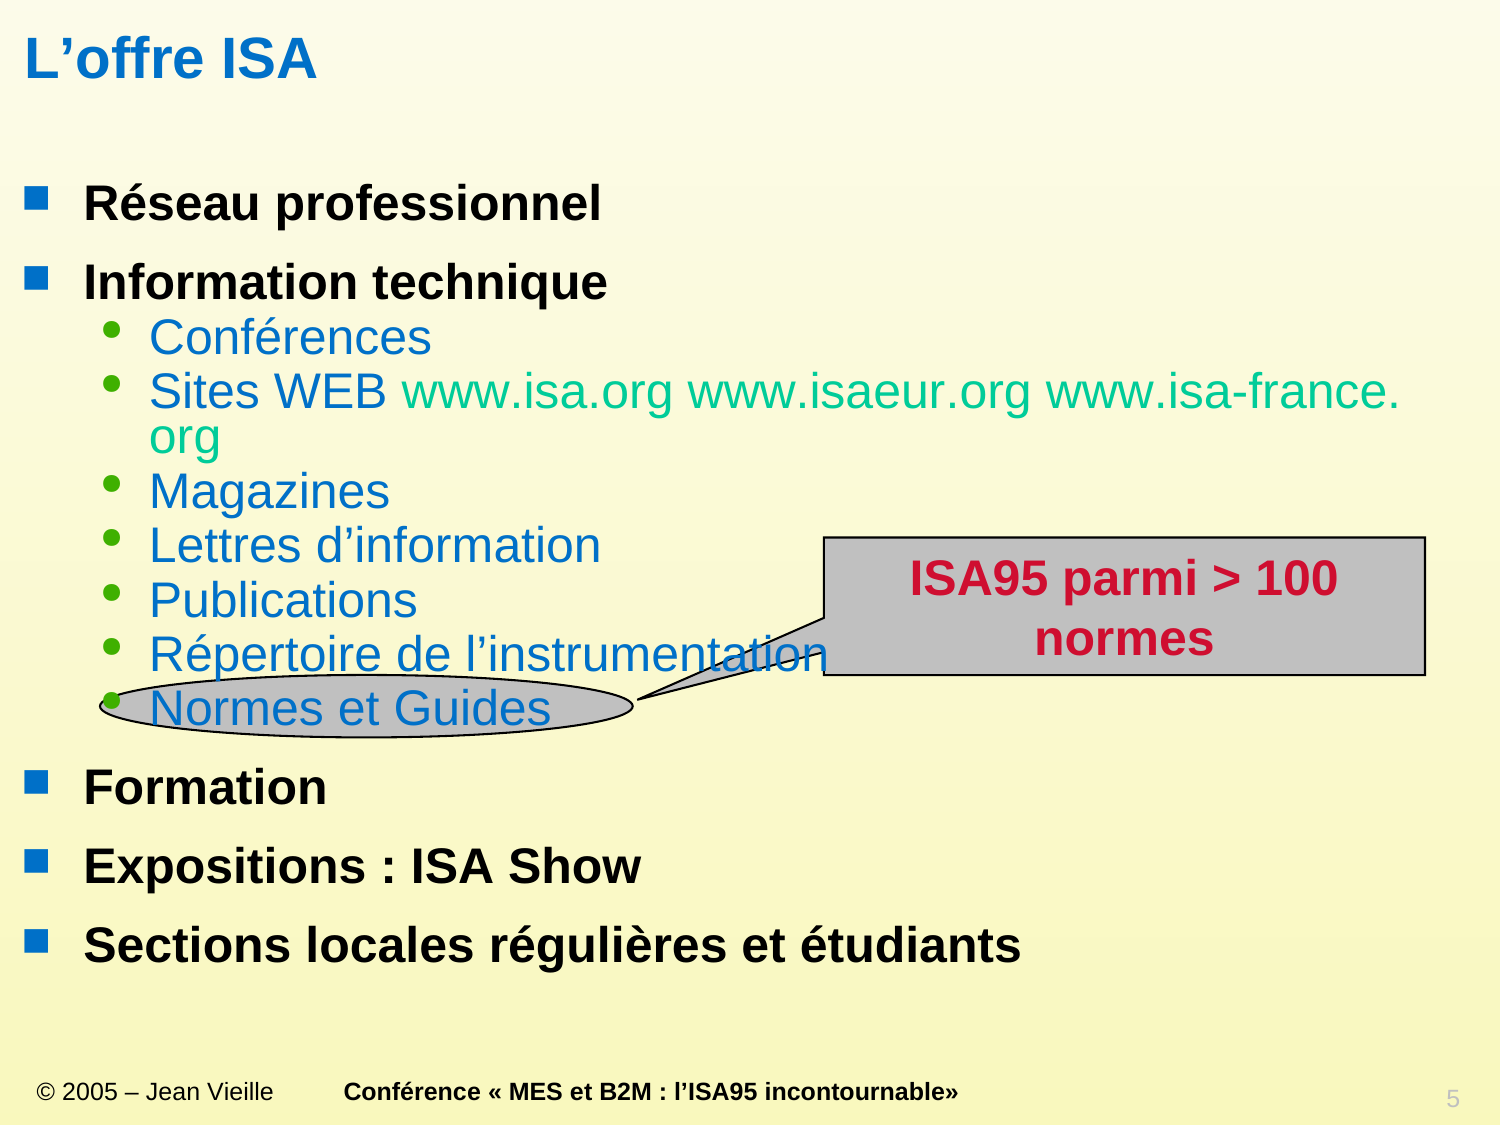

# L’offre ISA
Réseau professionnel
Information technique
Conférences
Sites WEB www.isa.org www.isaeur.org www.isa-france.org
Magazines
Lettres d’information
Publications
Répertoire de l’instrumentation
Normes et Guides
Formation
Expositions : ISA Show
Sections locales régulières et étudiants
ISA95 parmi > 100 normes